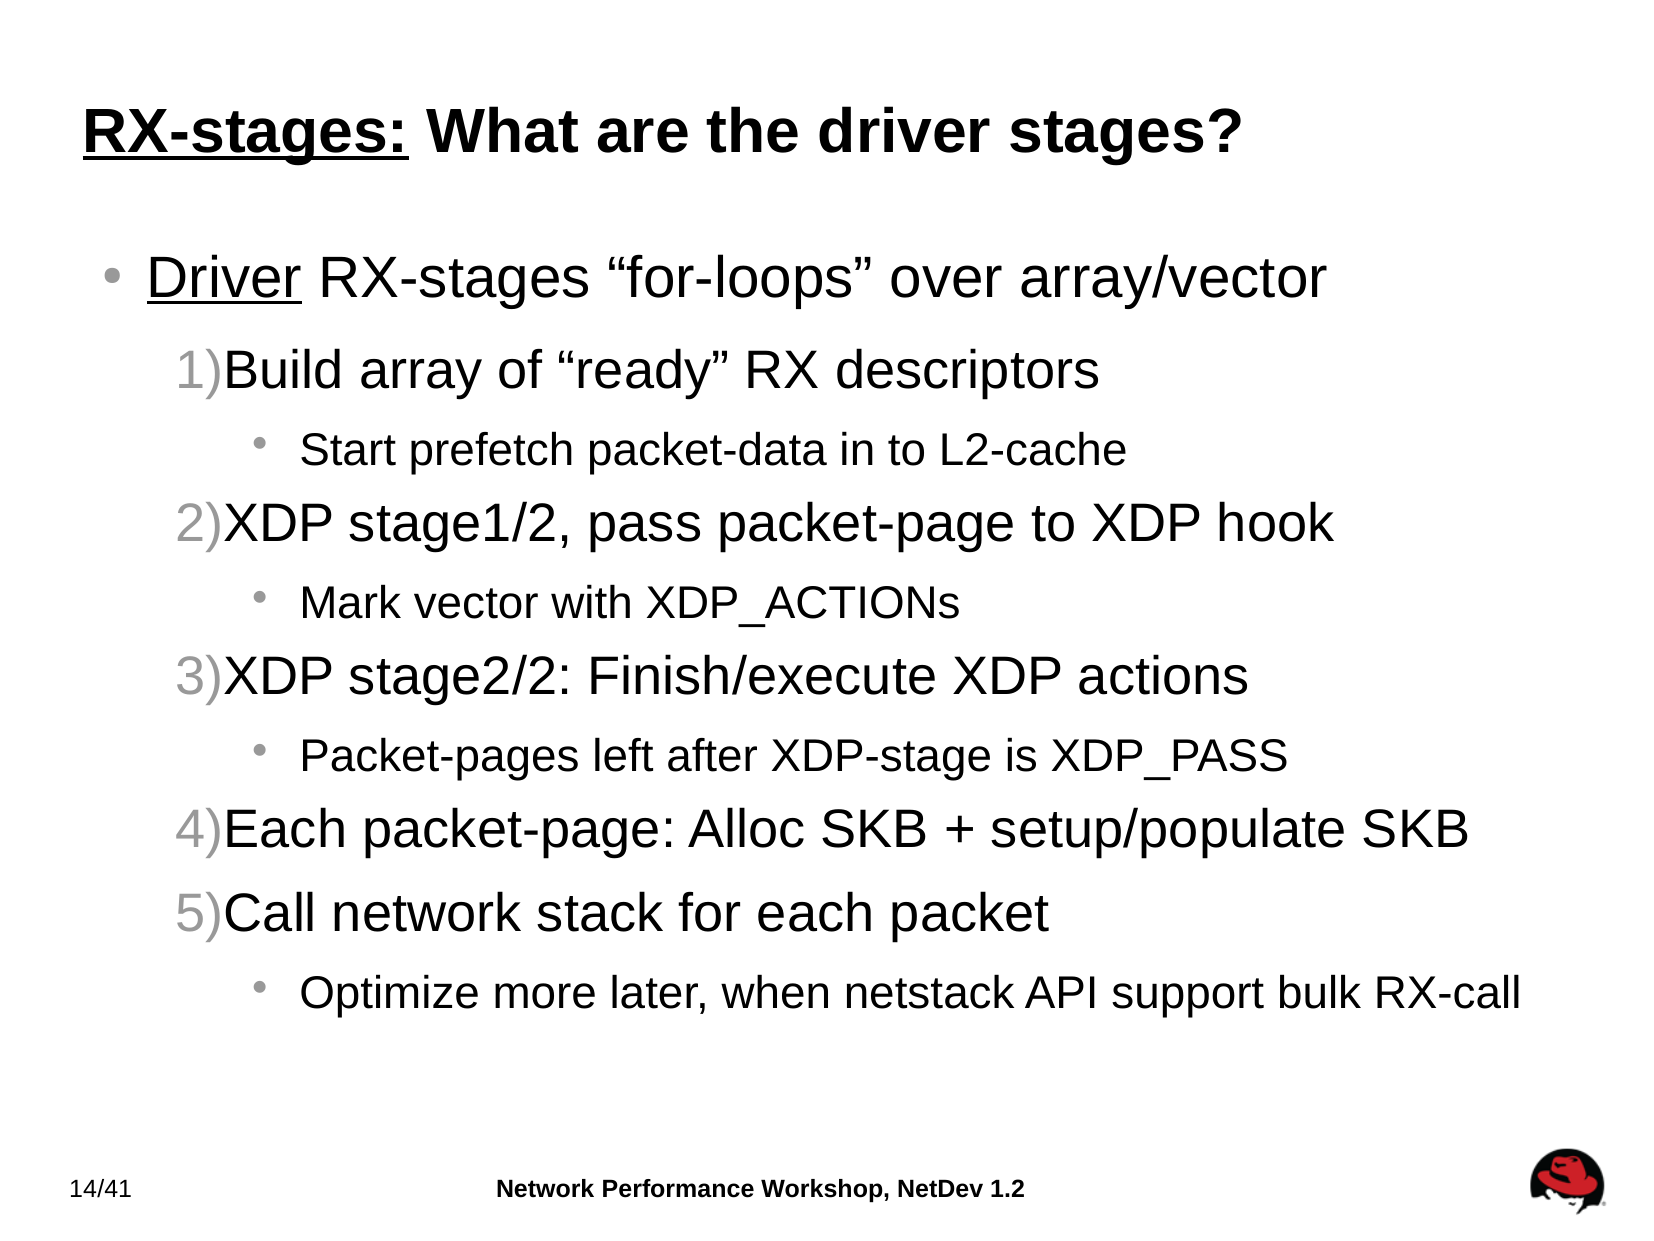

# RX-stages: What are the driver stages?
Driver RX-stages “for-loops” over array/vector
Build array of “ready” RX descriptors
Start prefetch packet-data in to L2-cache
XDP stage1/2, pass packet-page to XDP hook
Mark vector with XDP_ACTIONs
XDP stage2/2: Finish/execute XDP actions
Packet-pages left after XDP-stage is XDP_PASS
Each packet-page: Alloc SKB + setup/populate SKB
Call network stack for each packet
Optimize more later, when netstack API support bulk RX-call